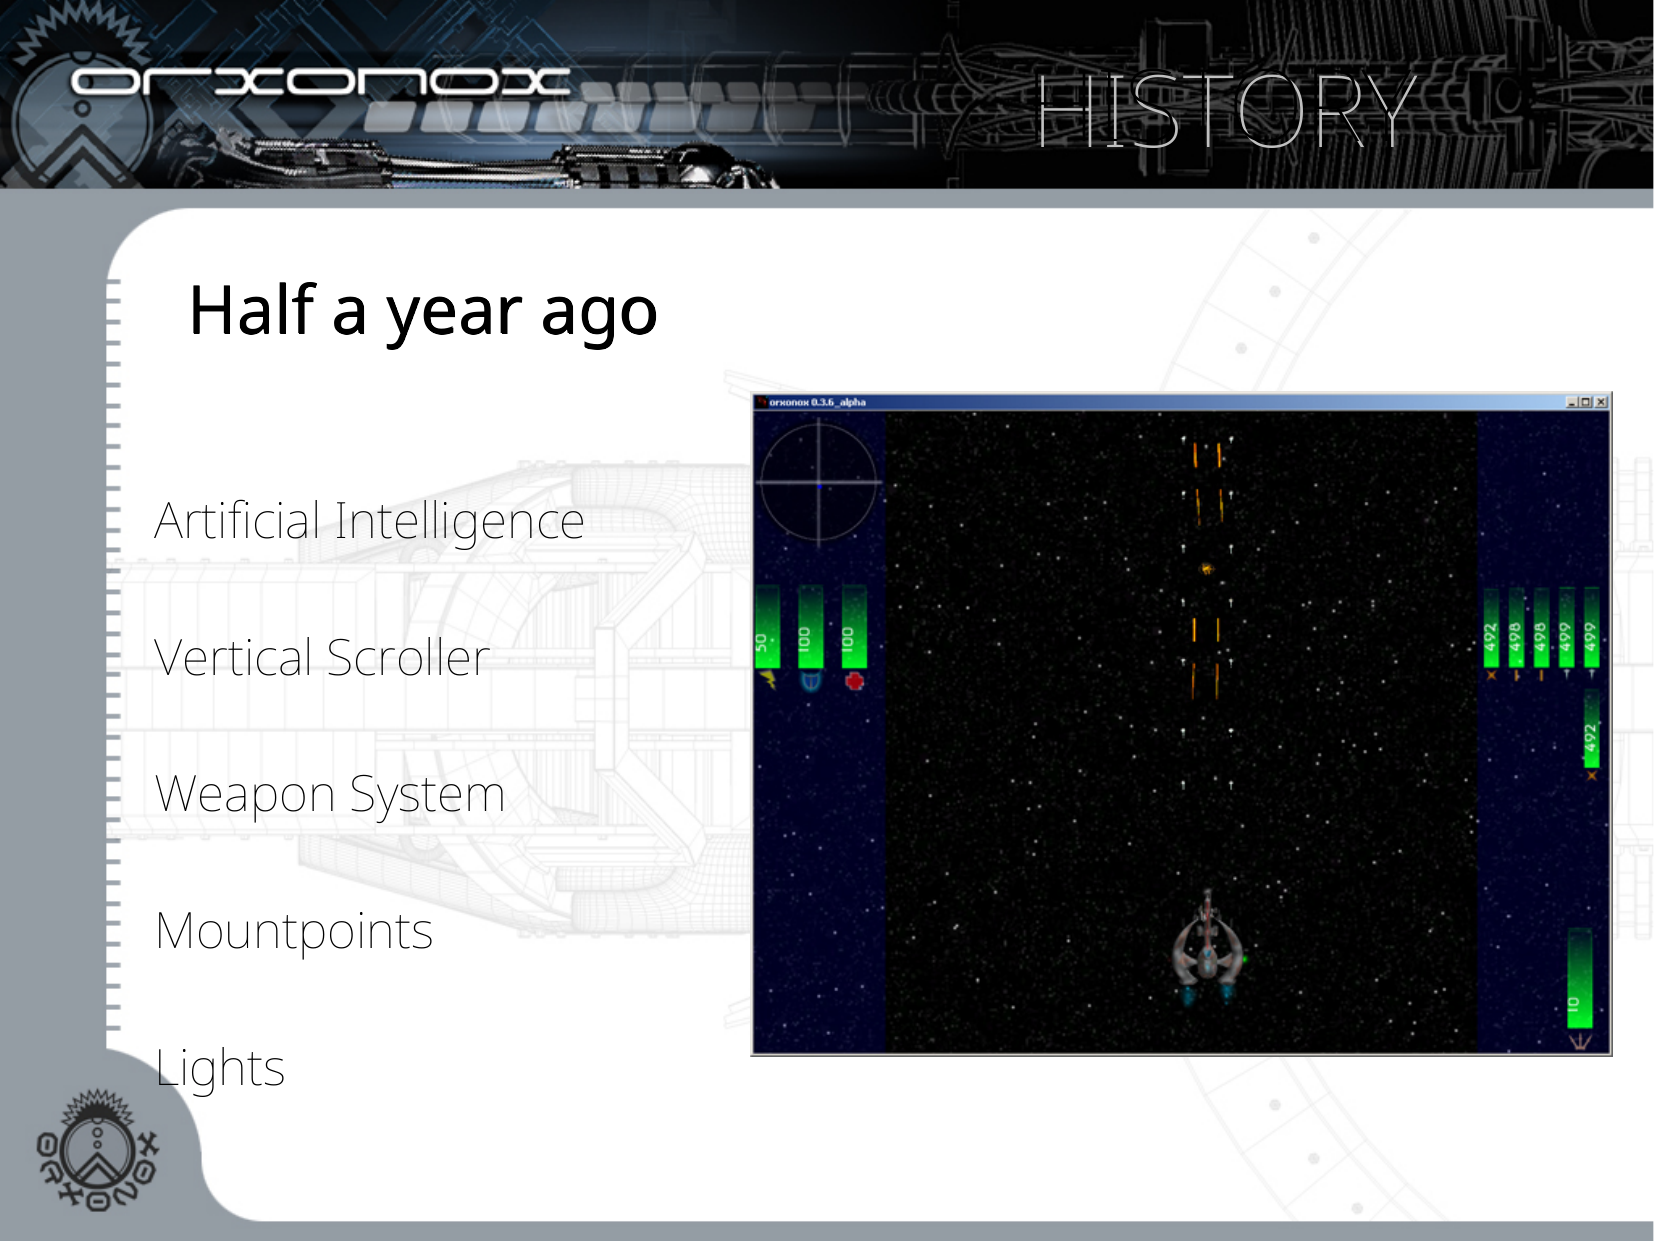

HISTORY
Half a year ago
Artificial Intelligence
Vertical Scroller
Weapon System
Mountpoints
Lights